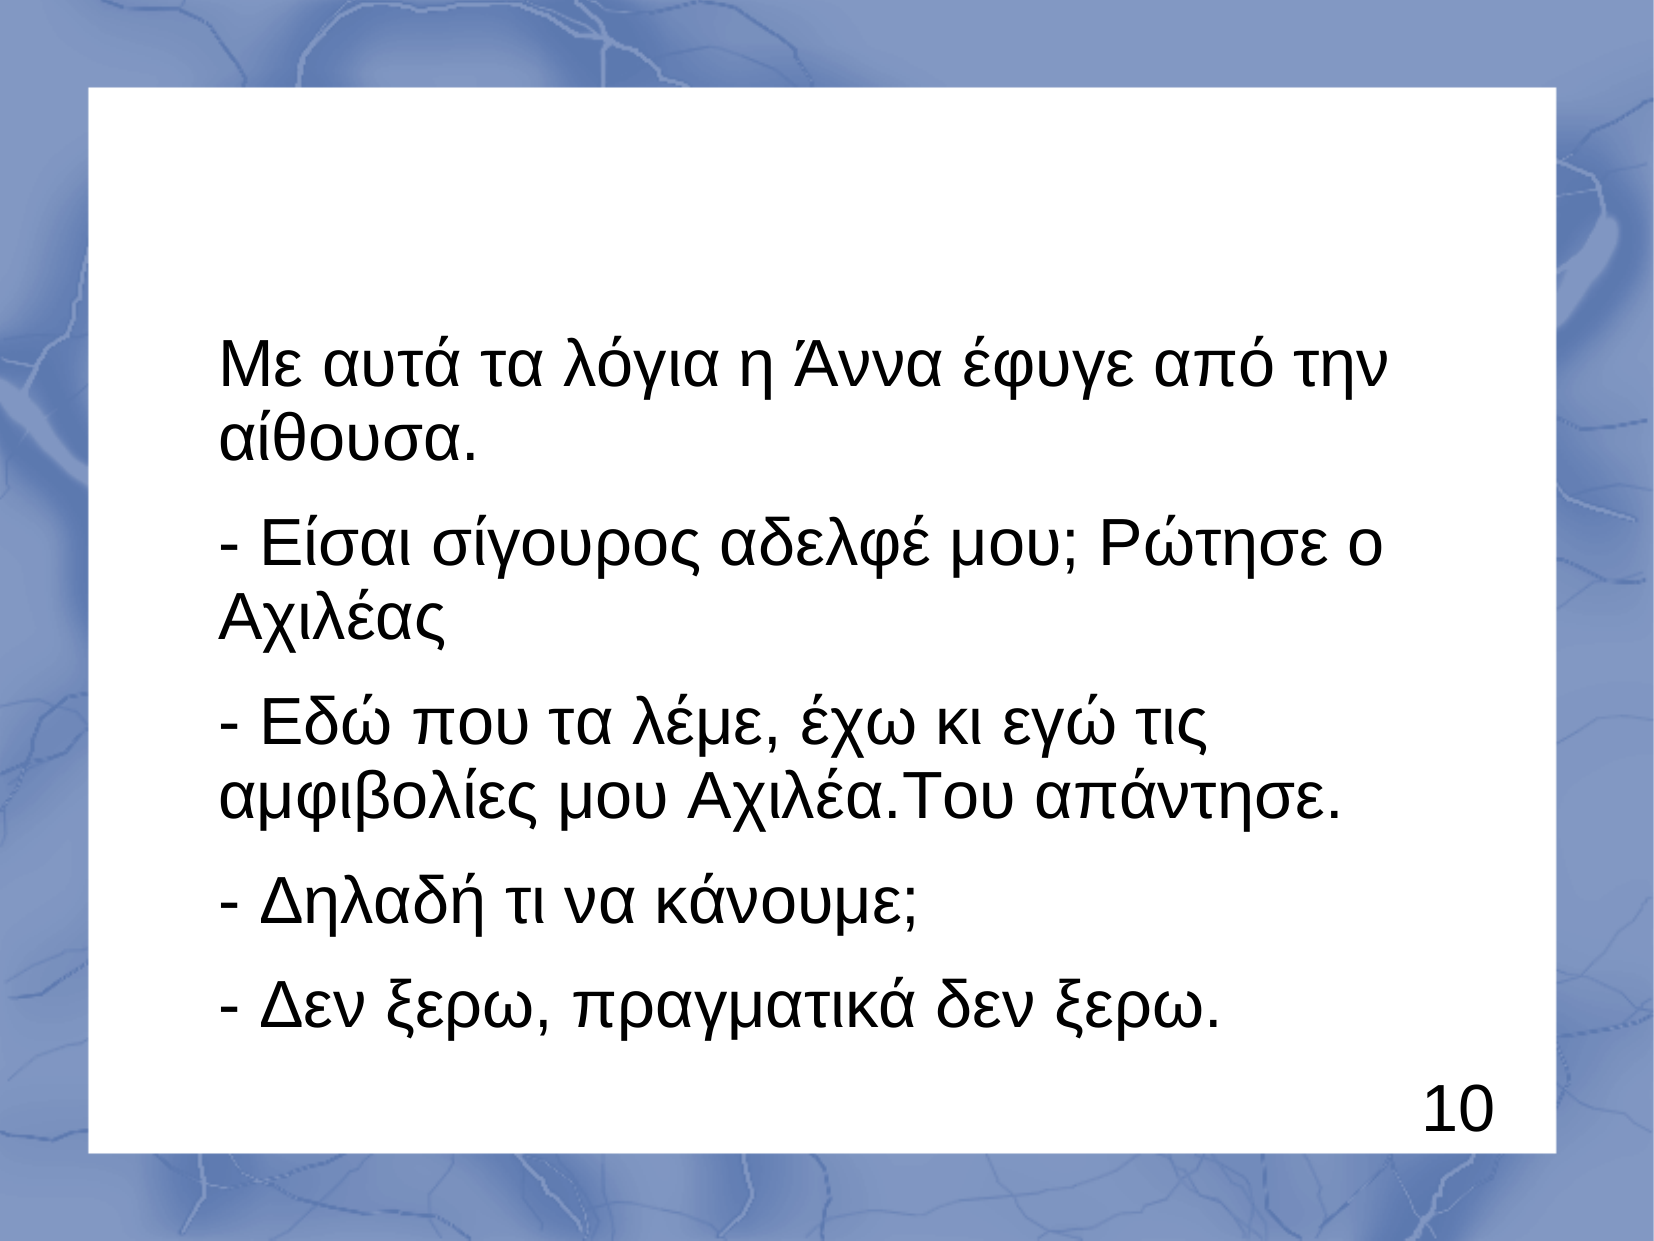

#
Με αυτά τα λόγια η Άννα έφυγε από την αίθουσα.
- Είσαι σίγουρος αδελφέ μου; Ρώτησε ο Αχιλέας
- Εδώ που τα λέμε, έχω κι εγώ τις αμφιβολίες μου Αχιλέα.Του απάντησε.
- Δηλαδή τι να κάνουμε;
- Δεν ξερω, πραγματικά δεν ξερω.
 10